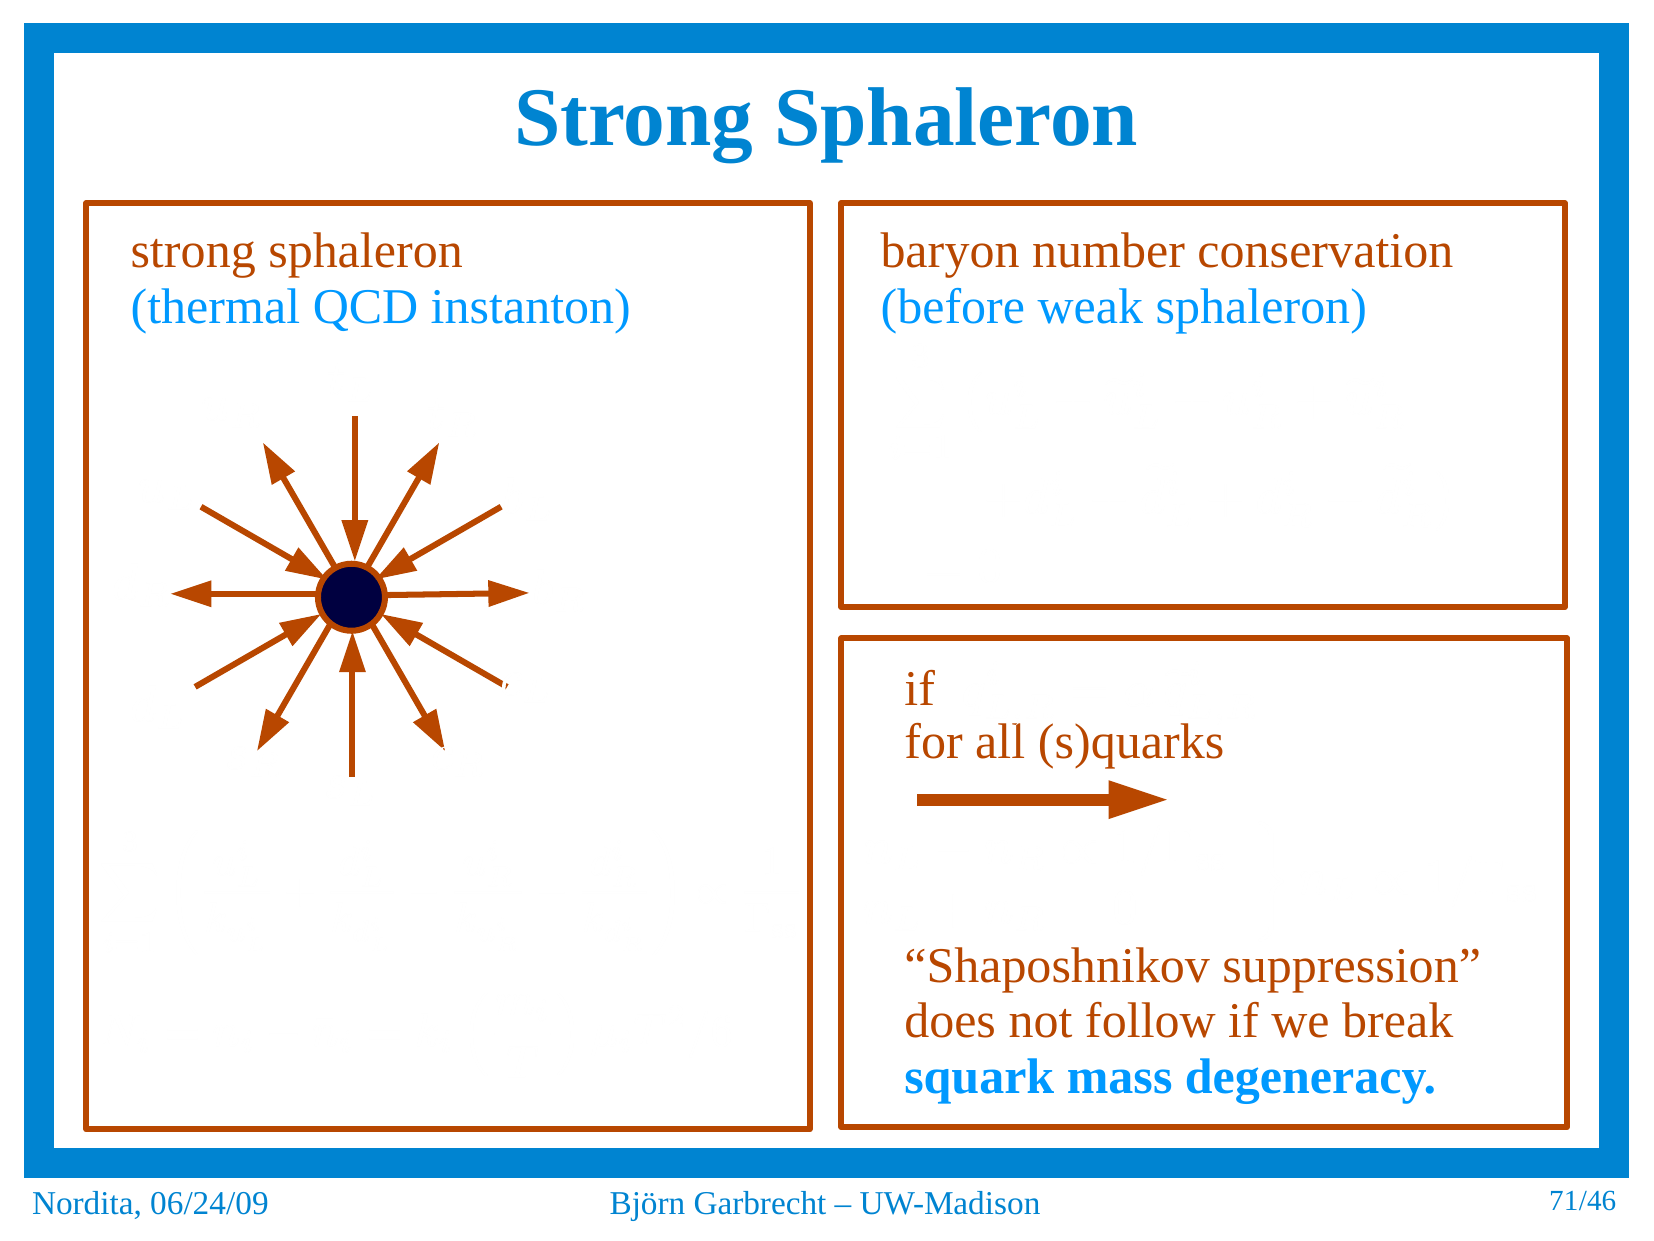

# Strong Sphaleron
strong sphaleron
(thermal QCD instanton)
baryon number conservation
(before weak sphaleron)
if
for all (s)quarks
“Shaposhnikov suppression”
does not follow if we break
squark mass degeneracy.
Björn Garbrecht – UW-Madison
71